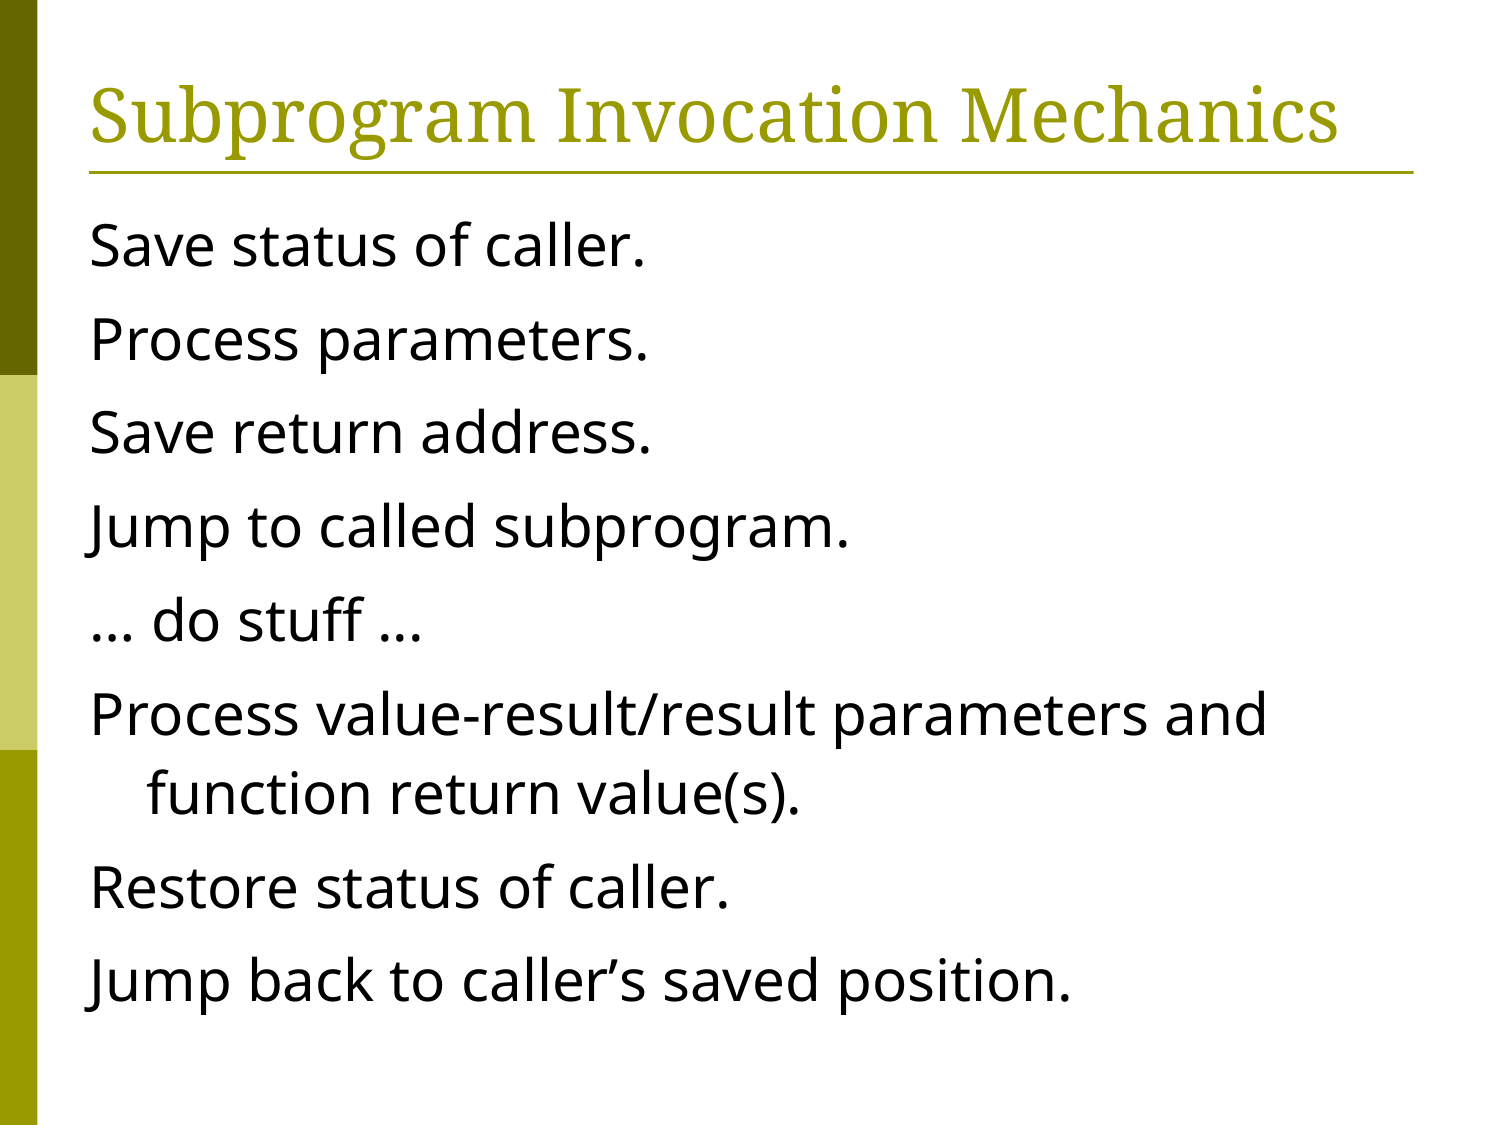

# Subprogram Invocation Mechanics
Save status of caller.
Process parameters.
Save return address.
Jump to called subprogram.
… do stuff ...
Process value-result/result parameters and function return value(s).
Restore status of caller.
Jump back to caller’s saved position.